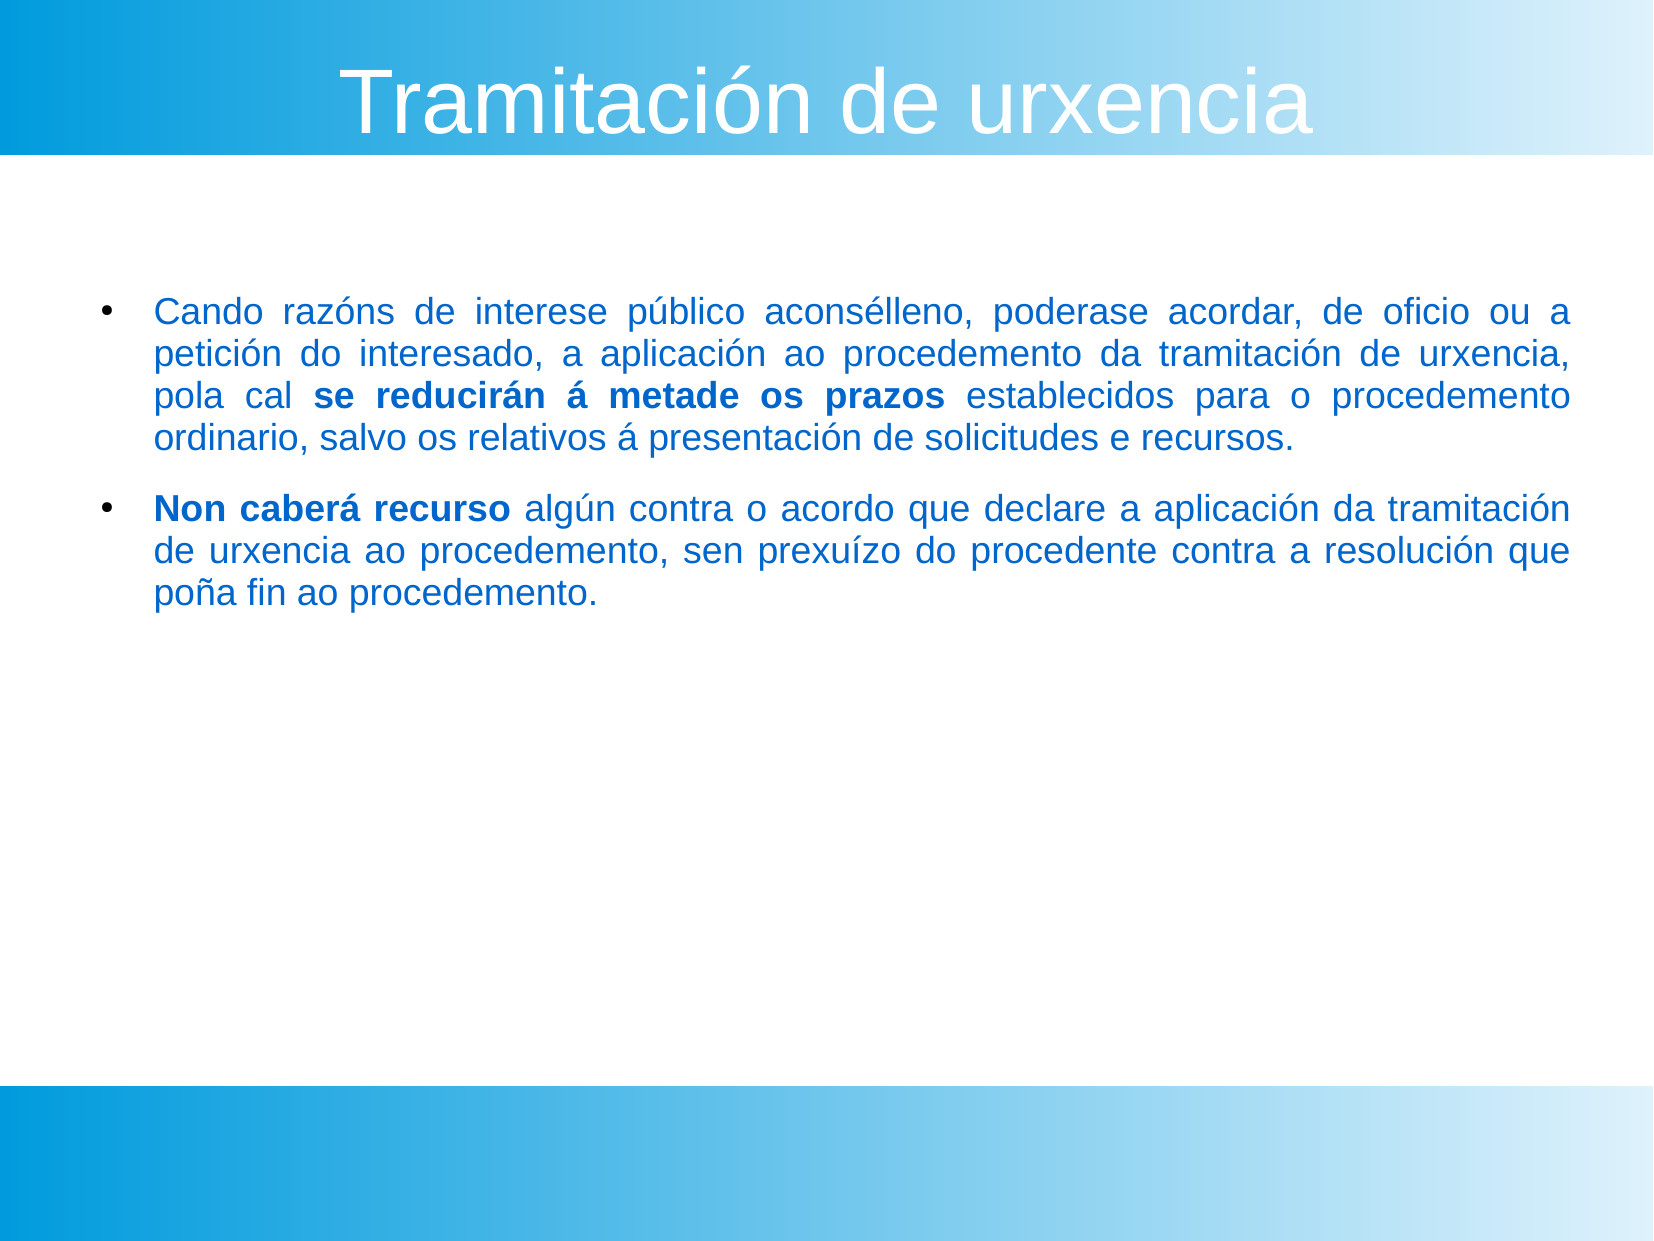

# Tramitación de urxencia
Cando razóns de interese público aconsélleno, poderase acordar, de oficio ou a petición do interesado, a aplicación ao procedemento da tramitación de urxencia, pola cal se reducirán á metade os prazos establecidos para o procedemento ordinario, salvo os relativos á presentación de solicitudes e recursos.
Non caberá recurso algún contra o acordo que declare a aplicación da tramitación de urxencia ao procedemento, sen prexuízo do procedente contra a resolución que poña fin ao procedemento.